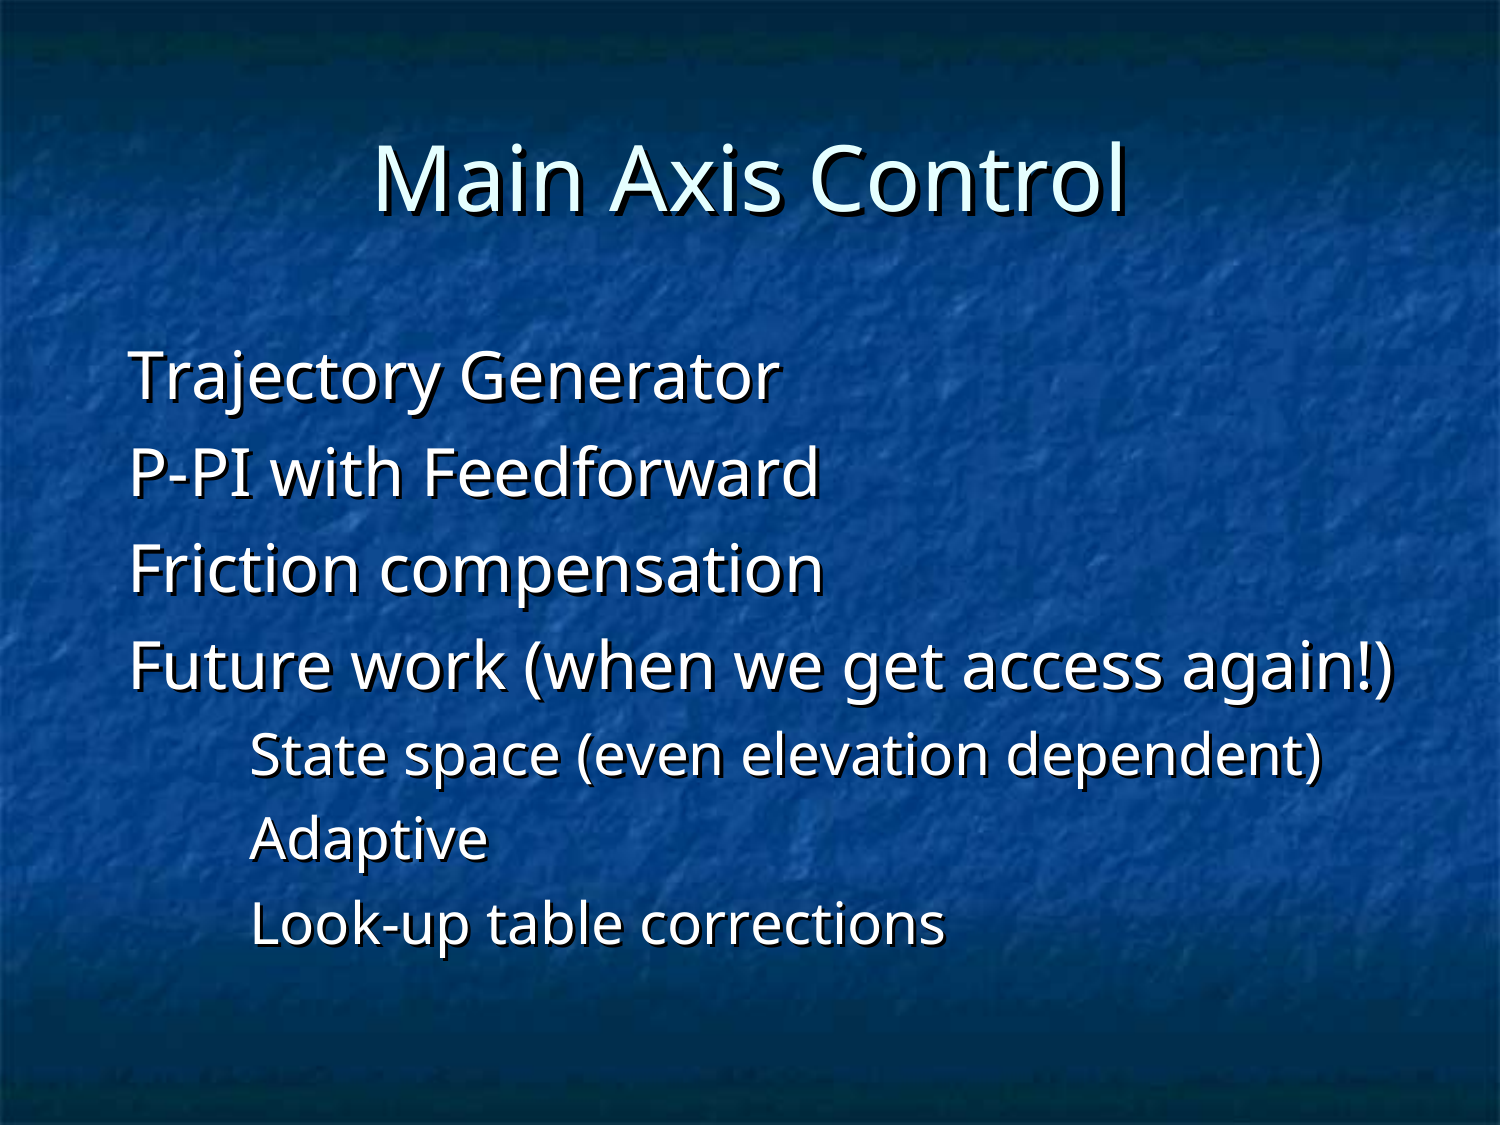

# Main Axis Control
Trajectory Generator
P-PI with Feedforward
Friction compensation
Future work (when we get access again!)
State space (even elevation dependent)
Adaptive
Look-up table corrections